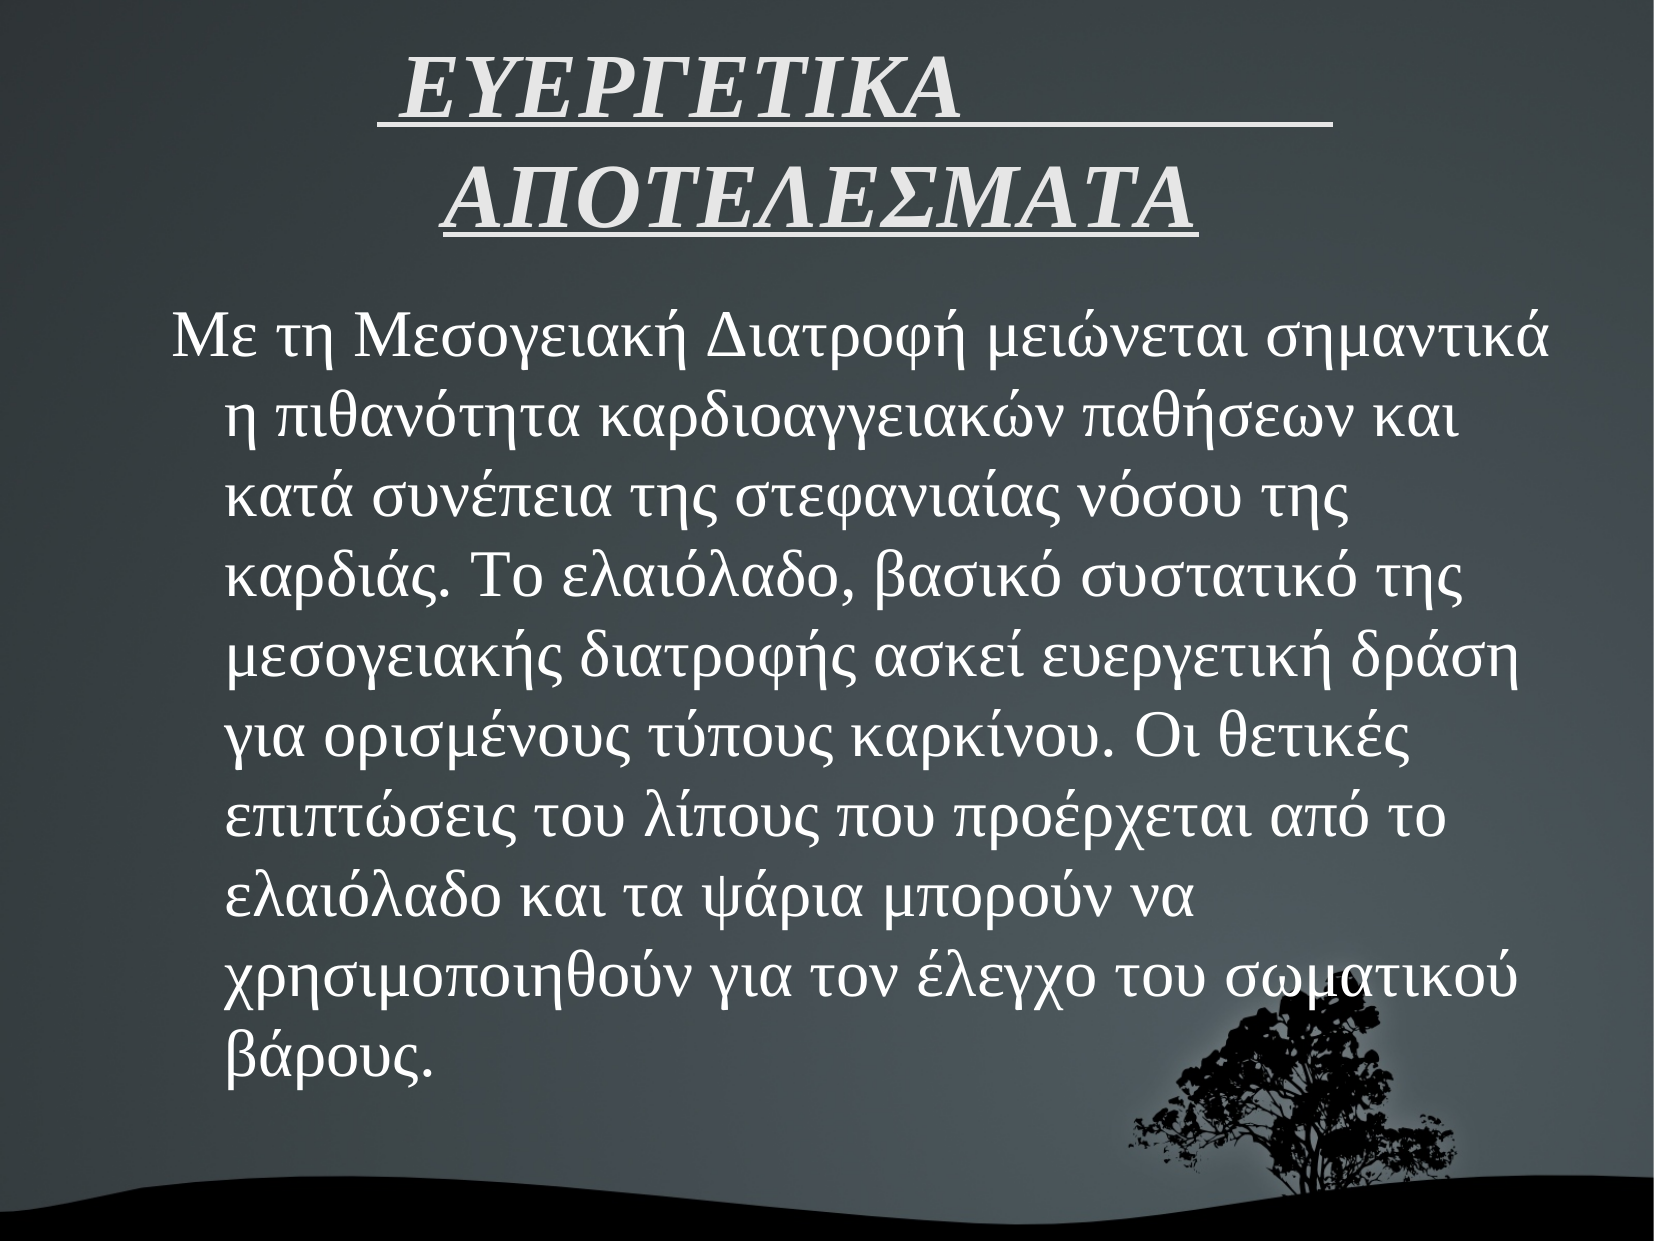

# ΕΥΕΡΓΕΤΙΚΑ ΑΠΟΤΕΛΕΣΜΑΤΑ
Με τη Μεσογειακή Διατροφή μειώνεται σημαντικά η πιθανότητα καρδιοαγγειακών παθήσεων και κατά συνέπεια της στεφανιαίας νόσου της καρδιάς. Το ελαιόλαδο, βασικό συστατικό της μεσογειακής διατροφής ασκεί ευεργετική δράση για ορισμένους τύπους καρκίνου. Οι θετικές επιπτώσεις του λίπους που προέρχεται από το ελαιόλαδο και τα ψάρια μπορούν να χρησιμοποιηθούν για τον έλεγχο του σωματικού βάρους.